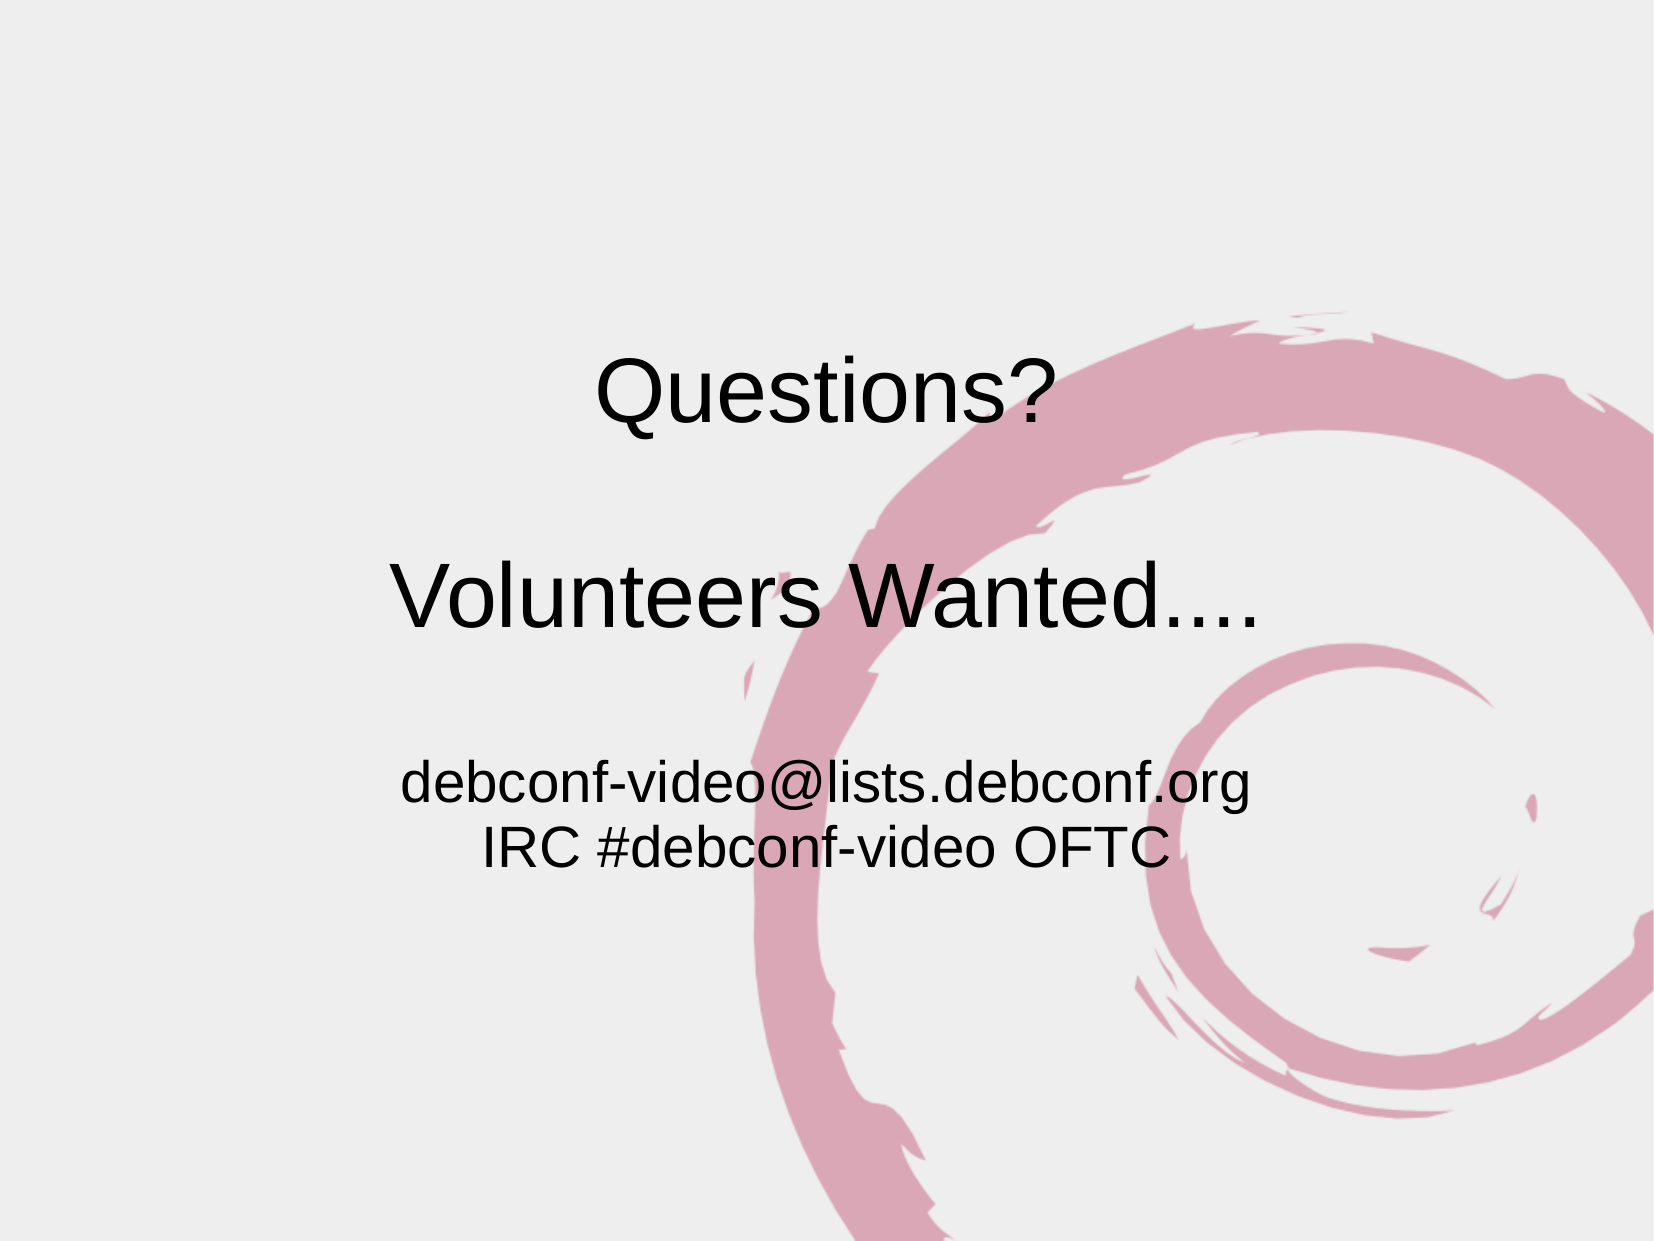

# Questions? Volunteers Wanted.... debconf-video@lists.debconf.org IRC #debconf-video OFTC